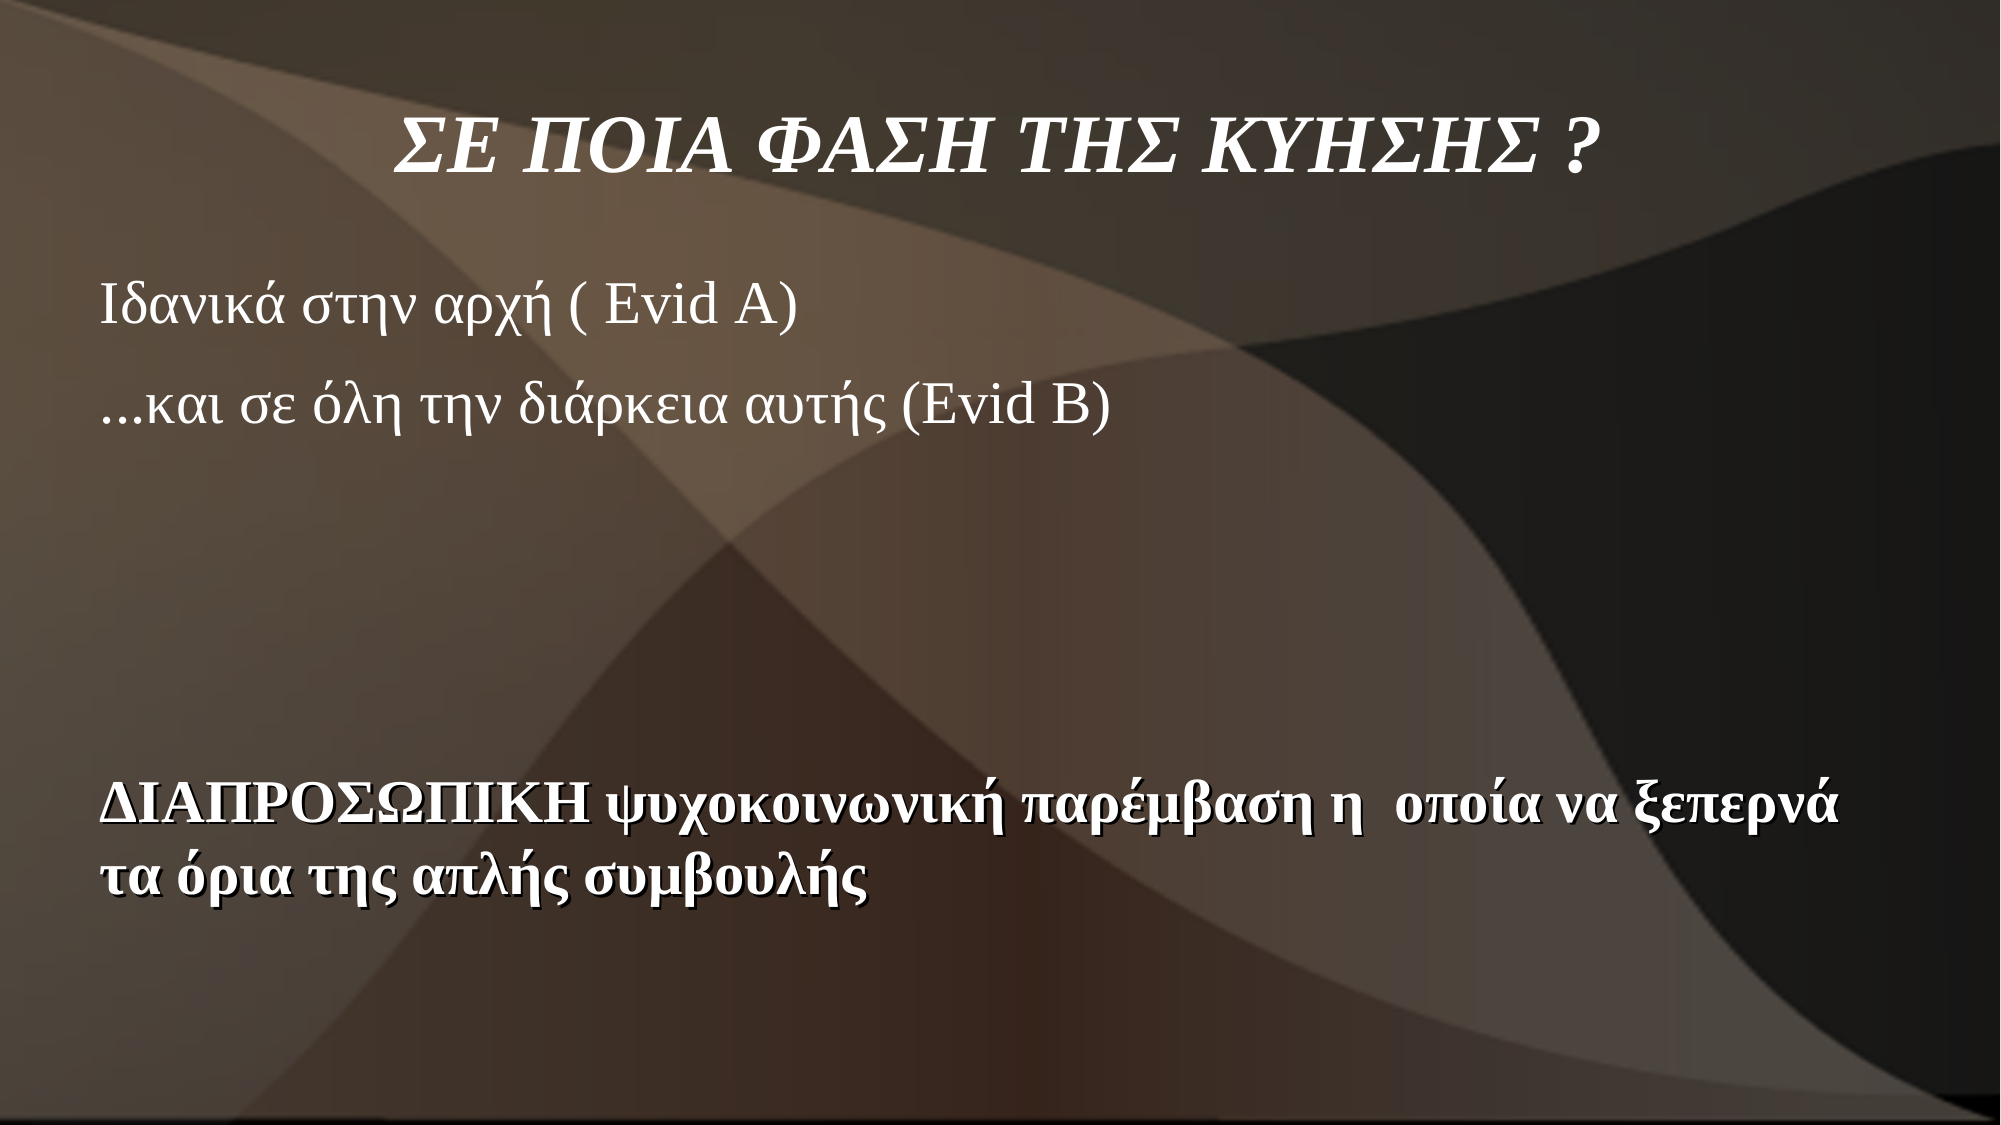

# ΣΕ ΠΟΙΑ ΦΑΣΗ ΤΗΣ ΚΥΗΣΗΣ ?
Ιδανικά στην αρχή ( Evid A)
...και σε όλη την διάρκεια αυτής (Evid B)
ΔΙΑΠΡΟΣΩΠΙΚΗ ψυχοκοινωνική παρέμβαση η οποία να ξεπερνά τα όρια της απλής συμβουλής